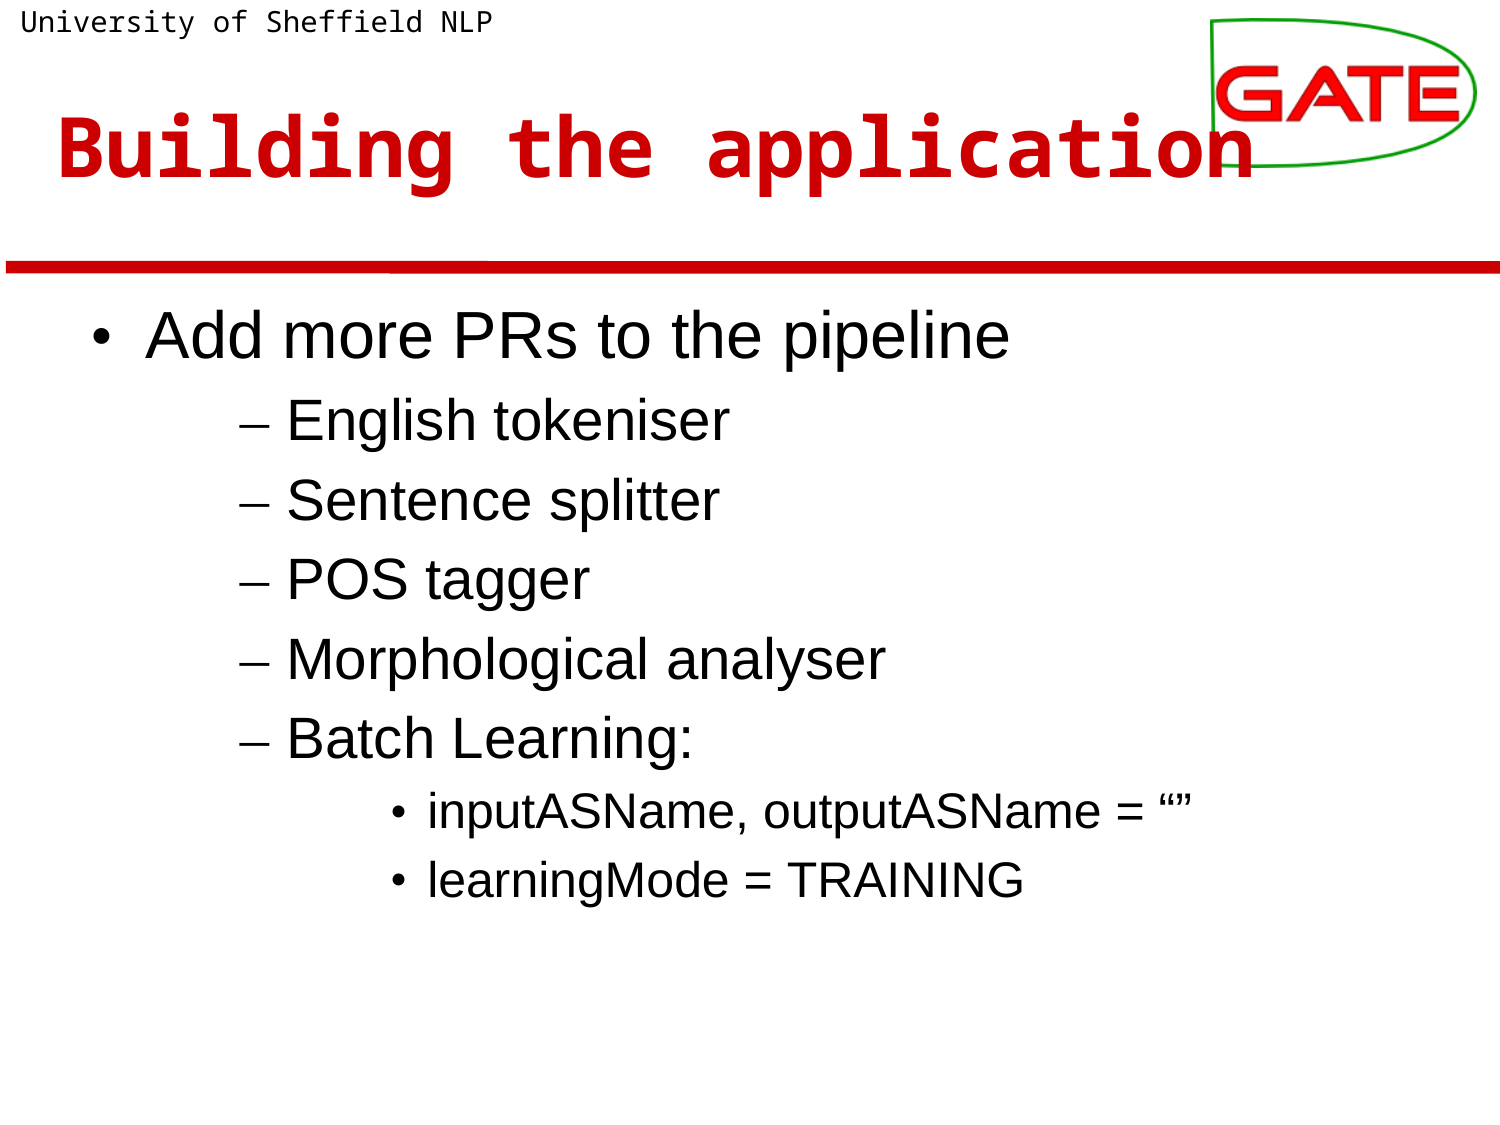

# Building the application
Add more PRs to the pipeline
English tokeniser
Sentence splitter
POS tagger
Morphological analyser
Batch Learning:
inputASName, outputASName = “”
learningMode = TRAINING